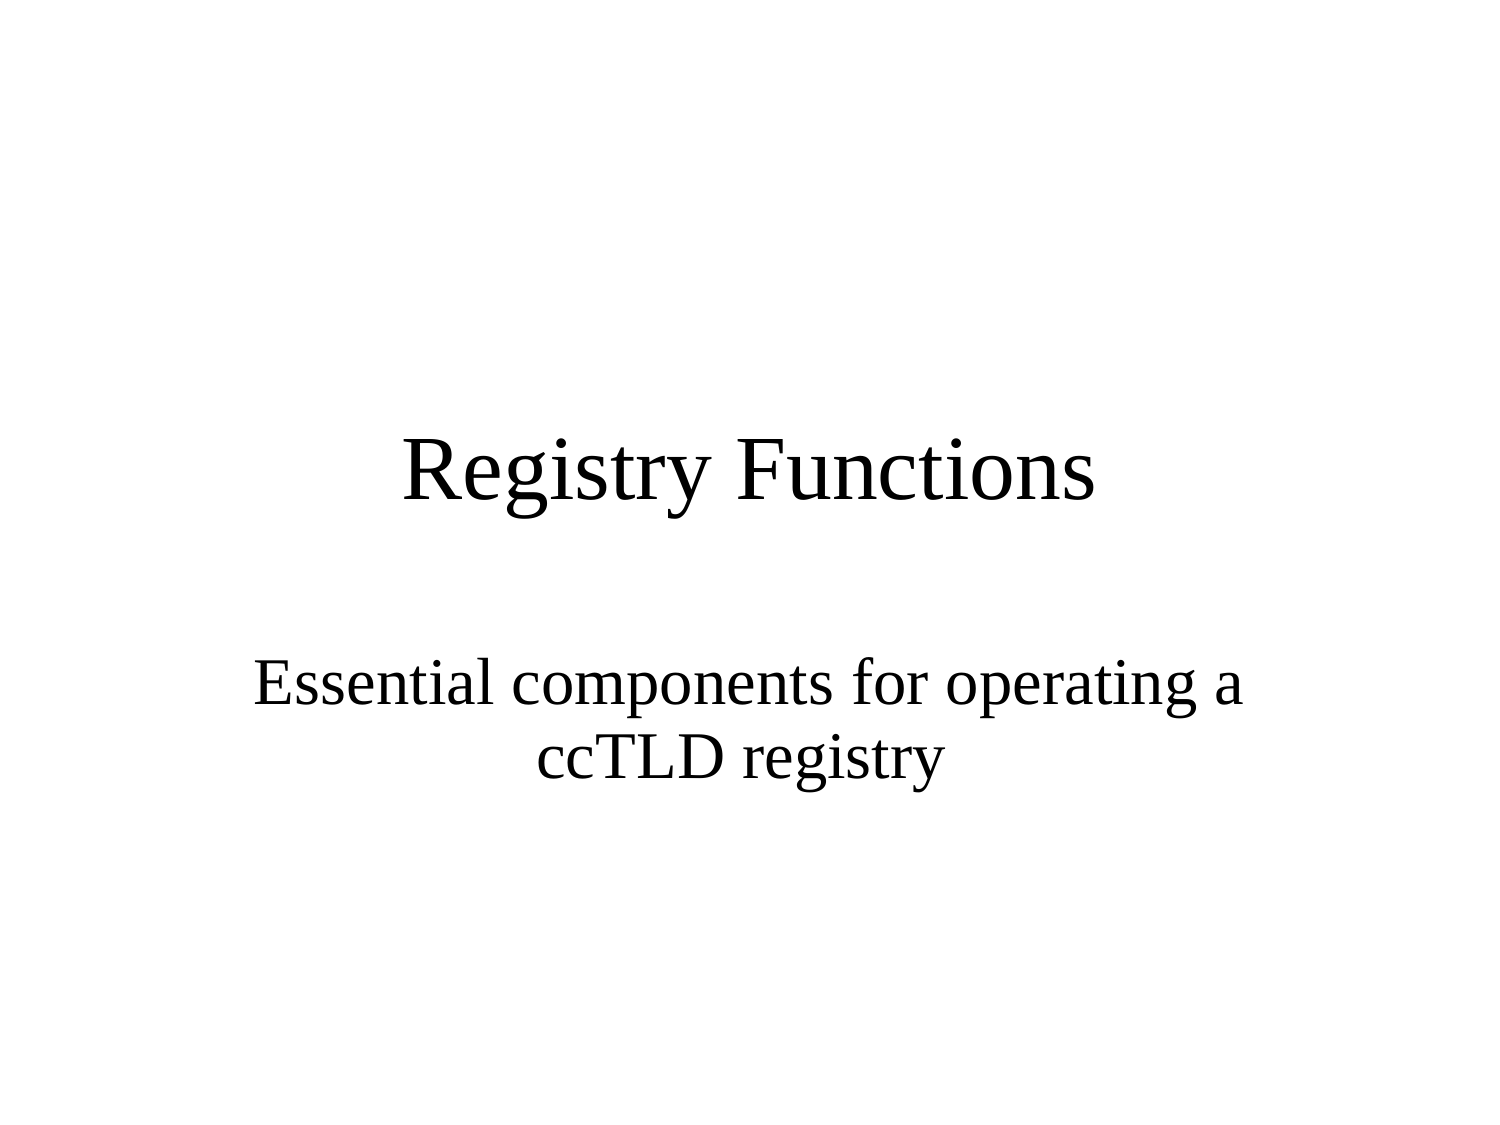

# Registry Functions
Essential components for operating a ccTLD registry